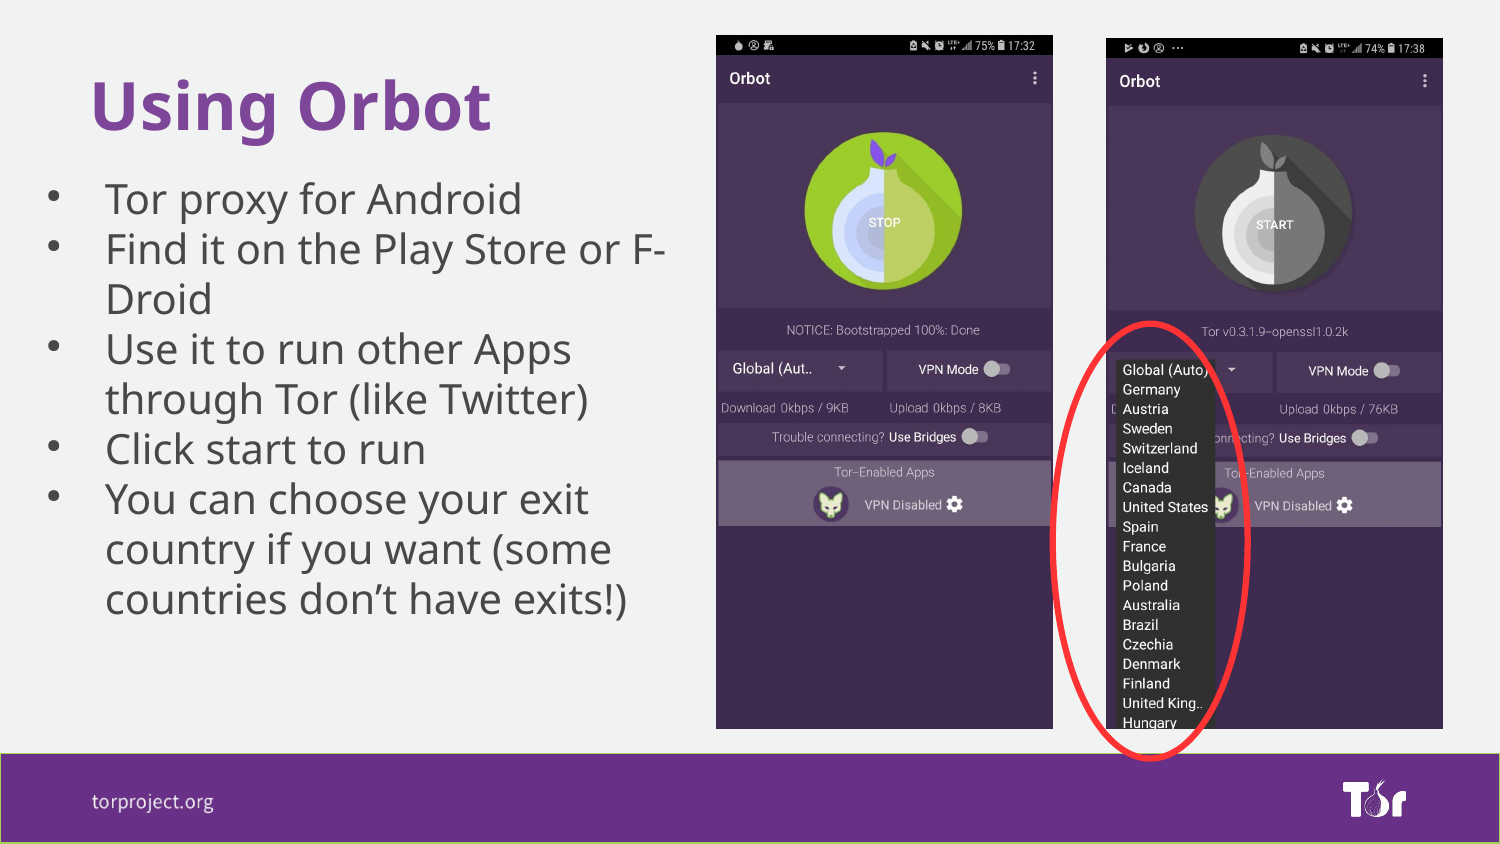

Using Orbot
Tor proxy for Android
Find it on the Play Store or F-Droid
Use it to run other Apps through Tor (like Twitter)
Click start to run
You can choose your exit country if you want (some countries don’t have exits!)